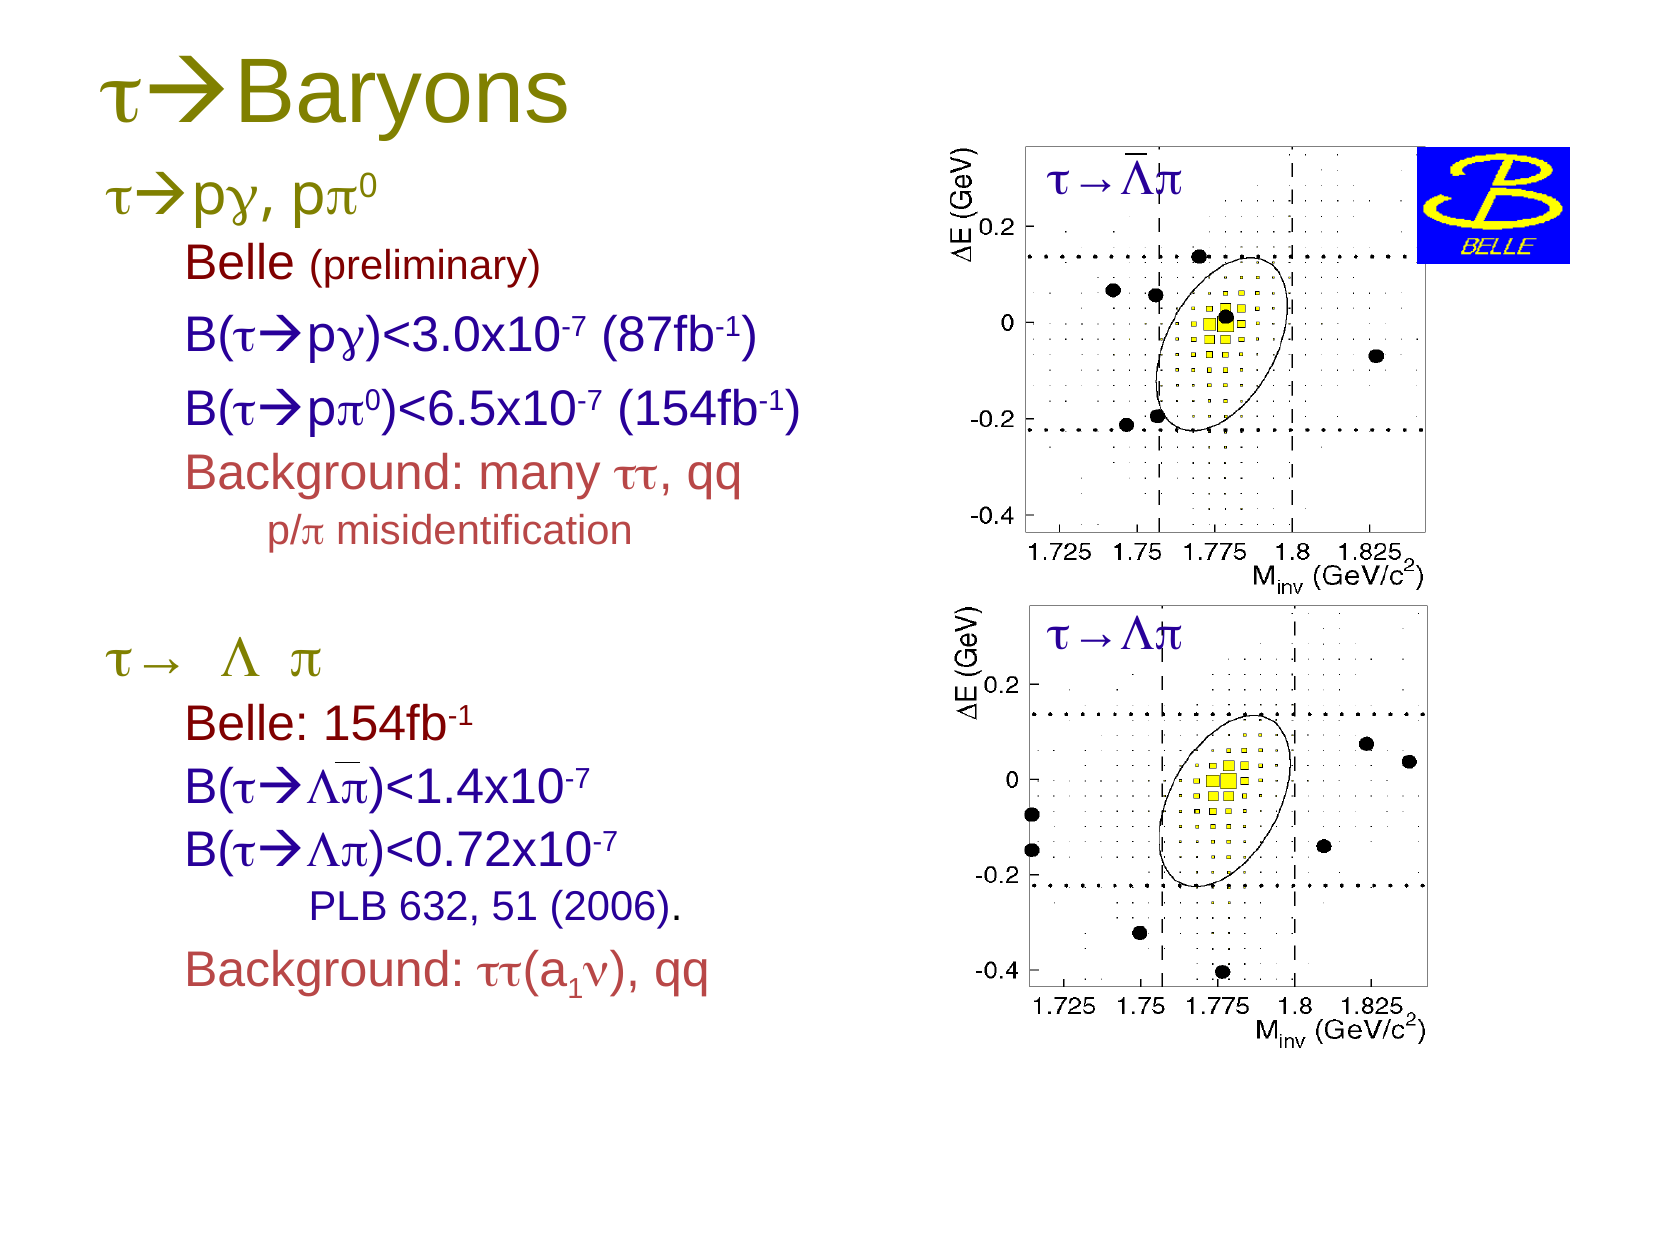

# Baryons
→L
p, p0
Belle (preliminary)
B(p)<3.0x10-7 (87fb-1)
B(p0)<6.5x10-7 (154fb-1)
Background: many , qq
p/ misidentification
t→ L p
Belle: 154fb-1
B()<1.4x10-7
B()<0.72x10-7
 PLB 632, 51 (2006).
Background: (a1), qq
→L